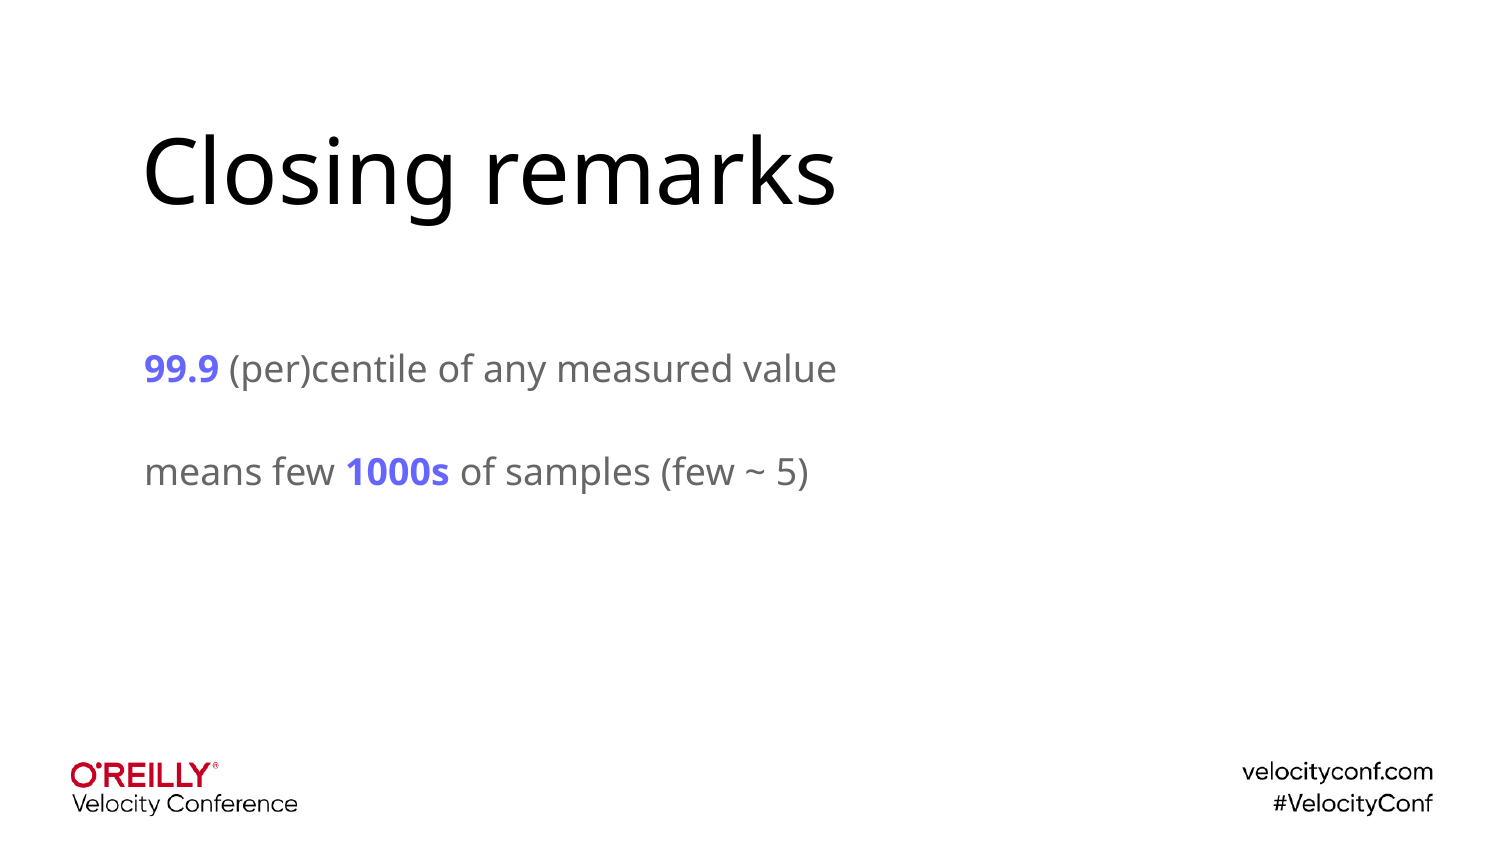

# Closing remarks
99.9 (per)centile of any measured value
means few 1000s of samples (few ~ 5)